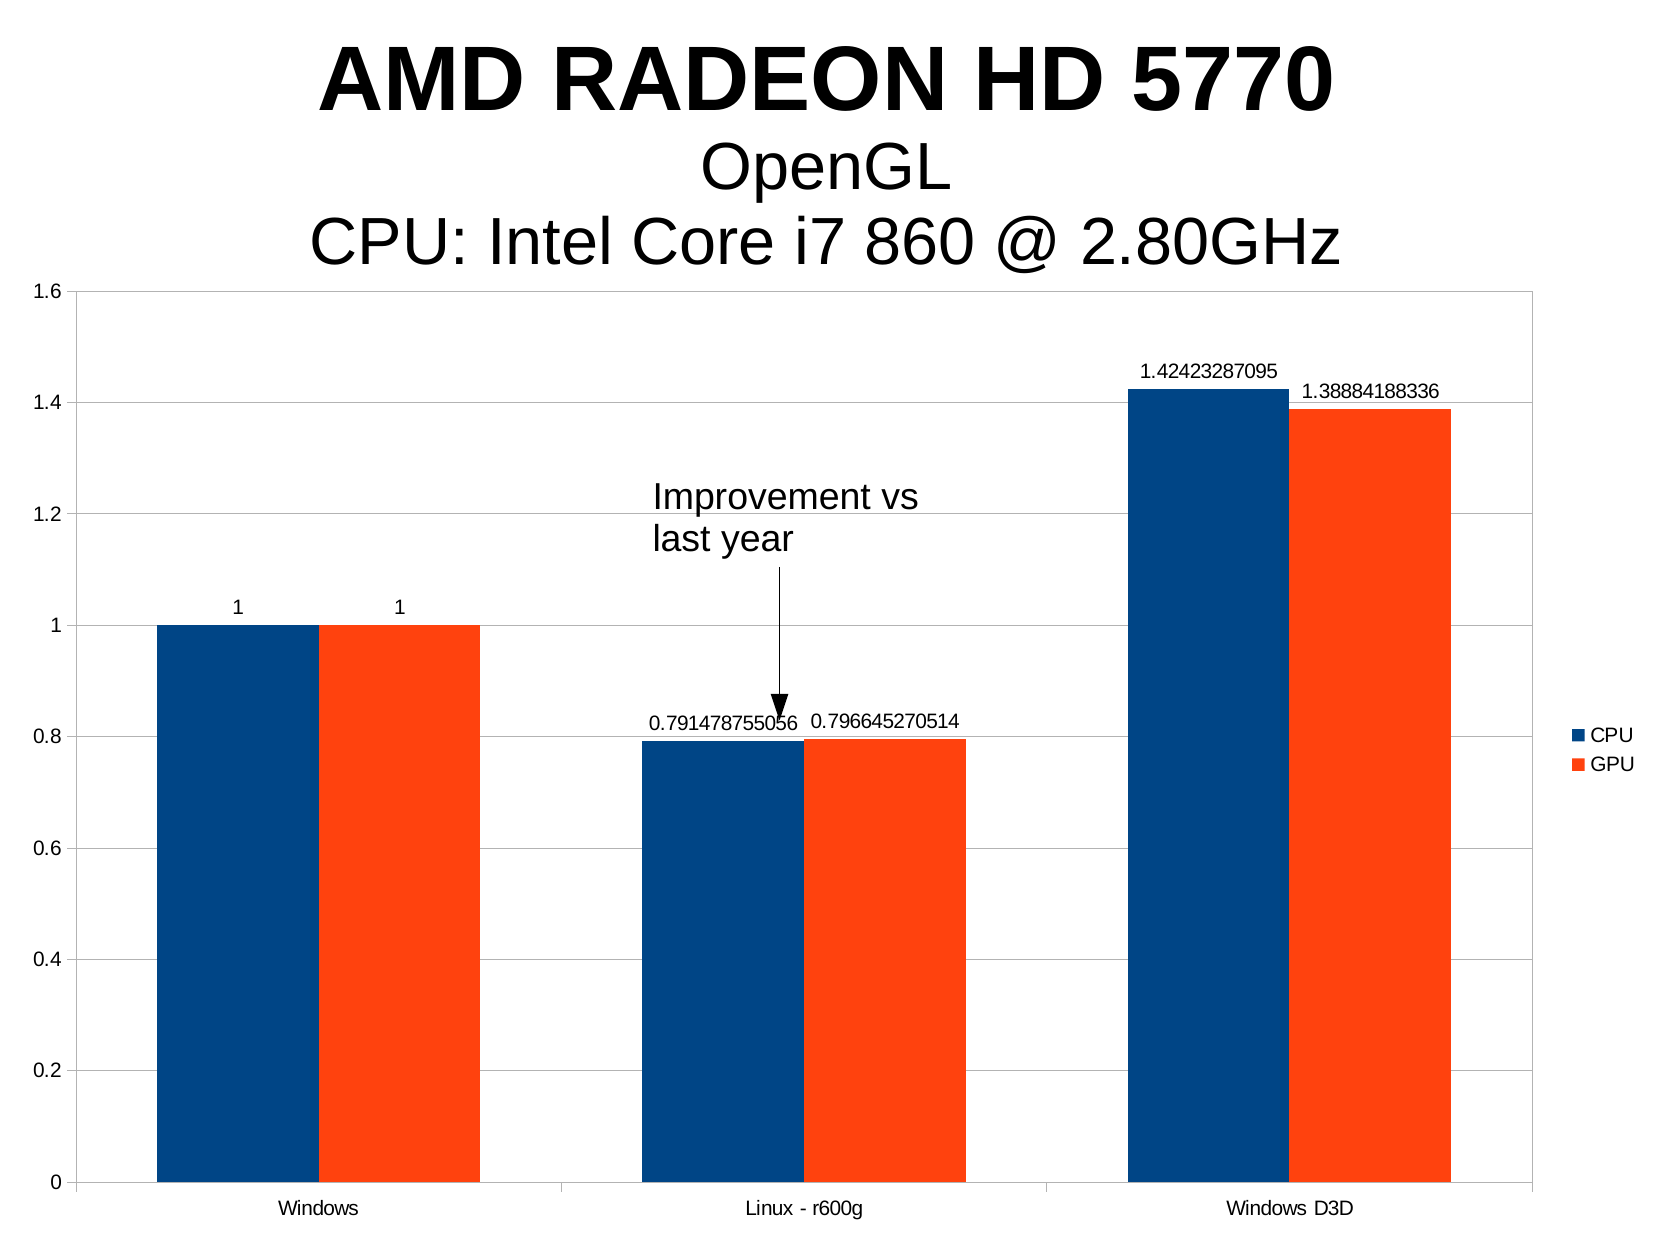

# AMD RADEON HD 5770 OpenGL CPU: Intel Core i7 860 @ 2.80GHz
### Chart
| Category | CPU | GPU |
|---|---|---|
| Windows | 1.0 | 1.0 |
| Linux - r600g | 0.791478755056 | 0.796645270514 |
| Windows D3D | 1.42423287095 | 1.38884188336 |Improvement vs
last year